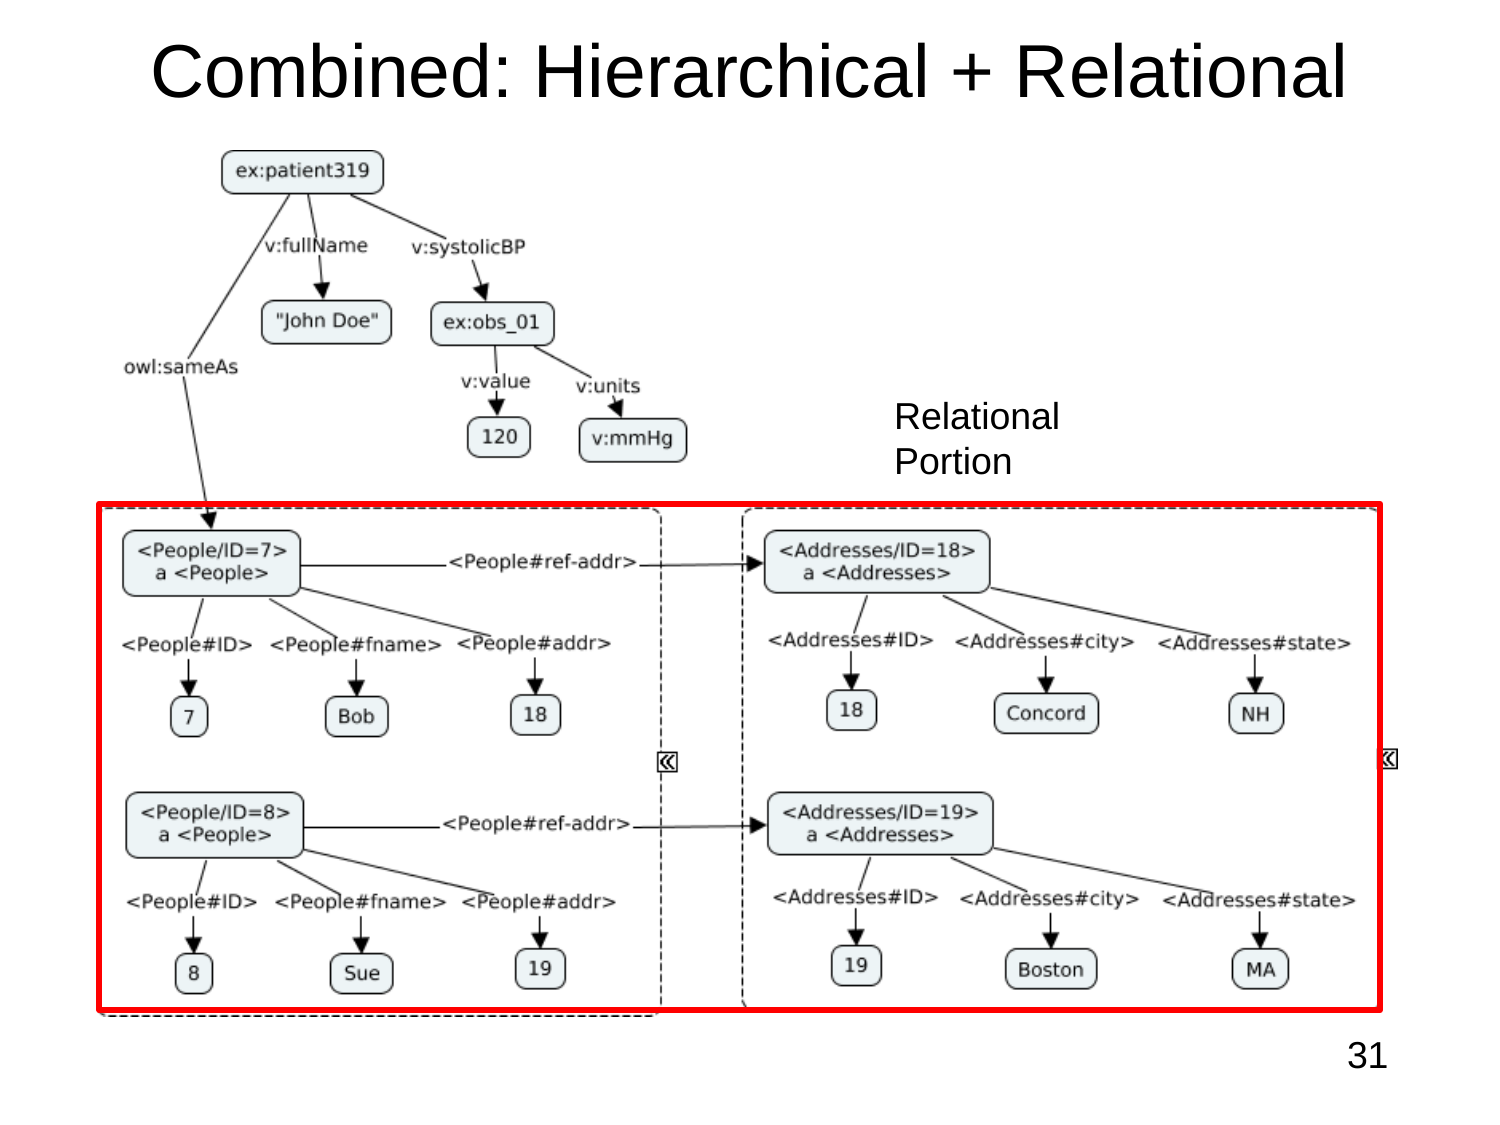

# Combined: Hierarchical + Relational
Relational
Portion
31